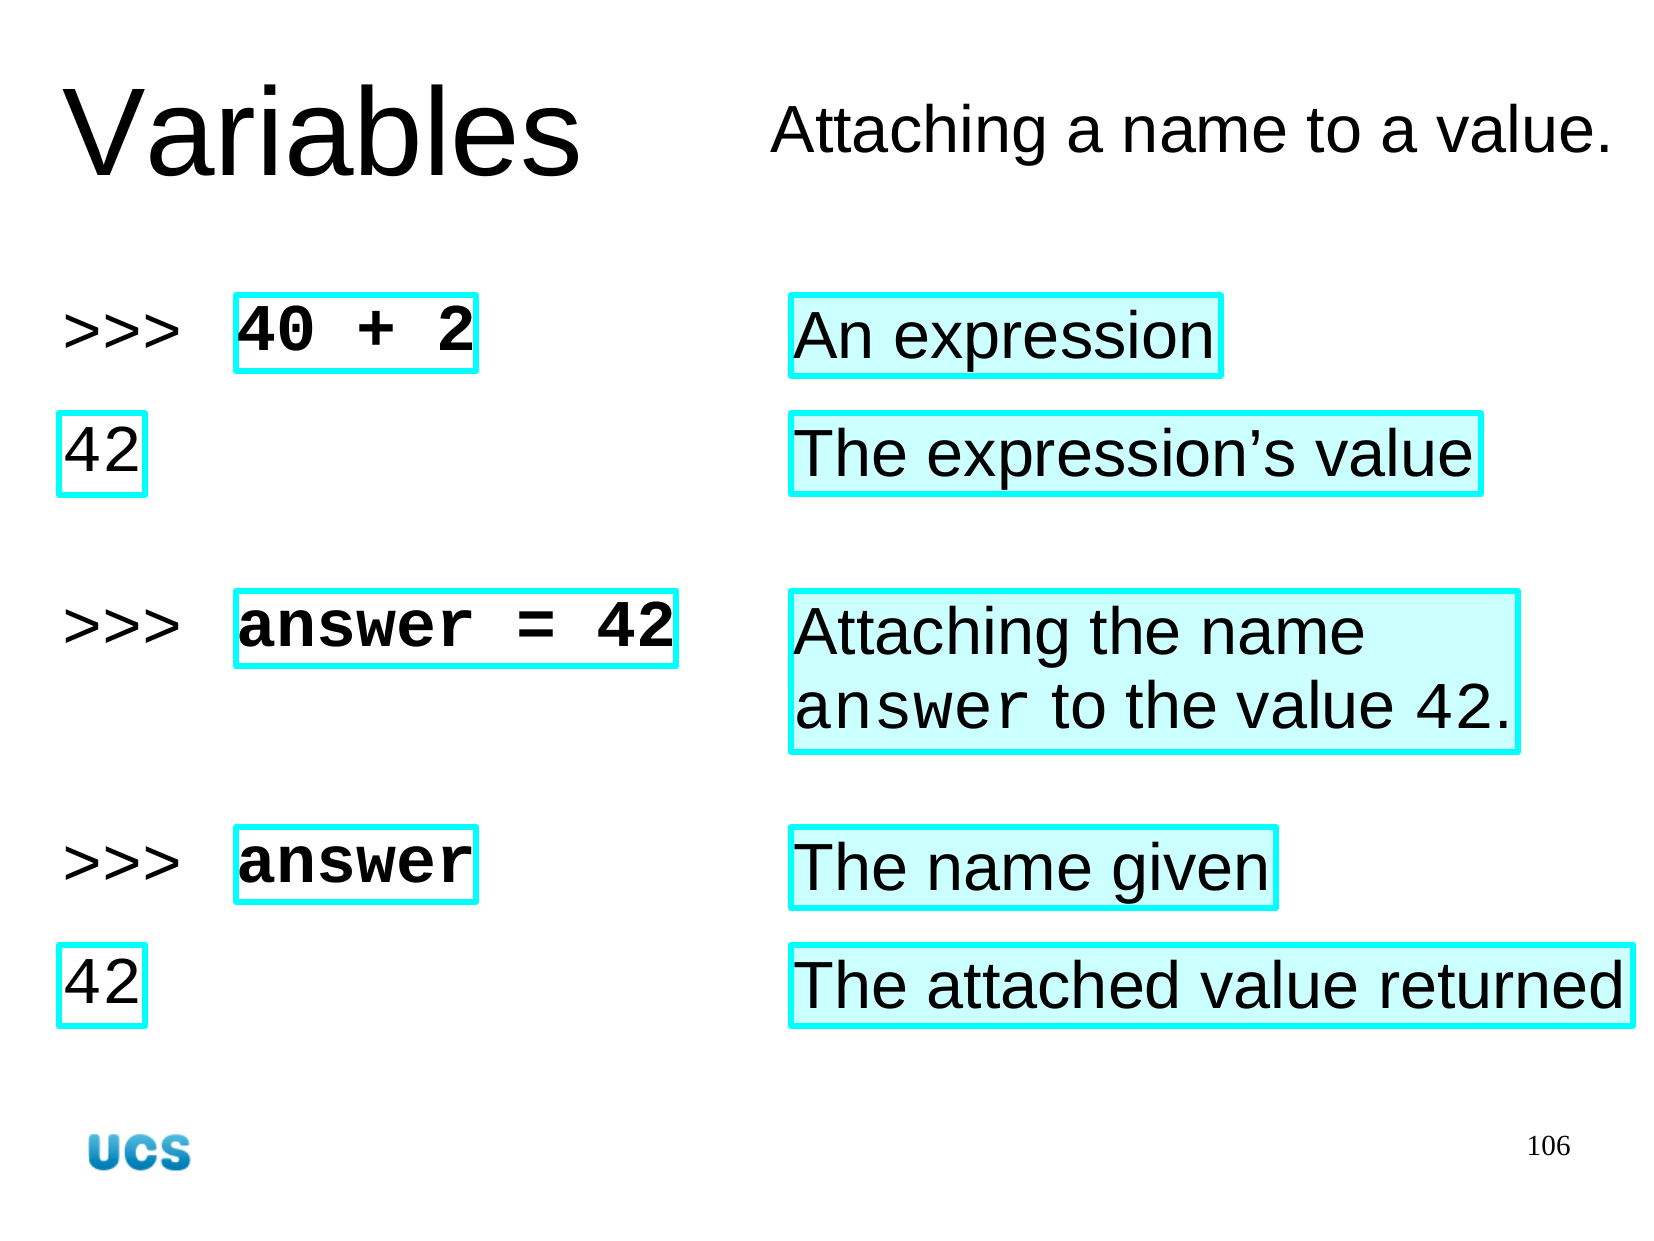

Variables
Attaching a name to a value.
>>>
40 + 2
An expression
42
The expression’s value
>>>
answer = 42
Attaching the name
answer to the value 42.
>>>
answer
The name given
42
The attached value returned
106